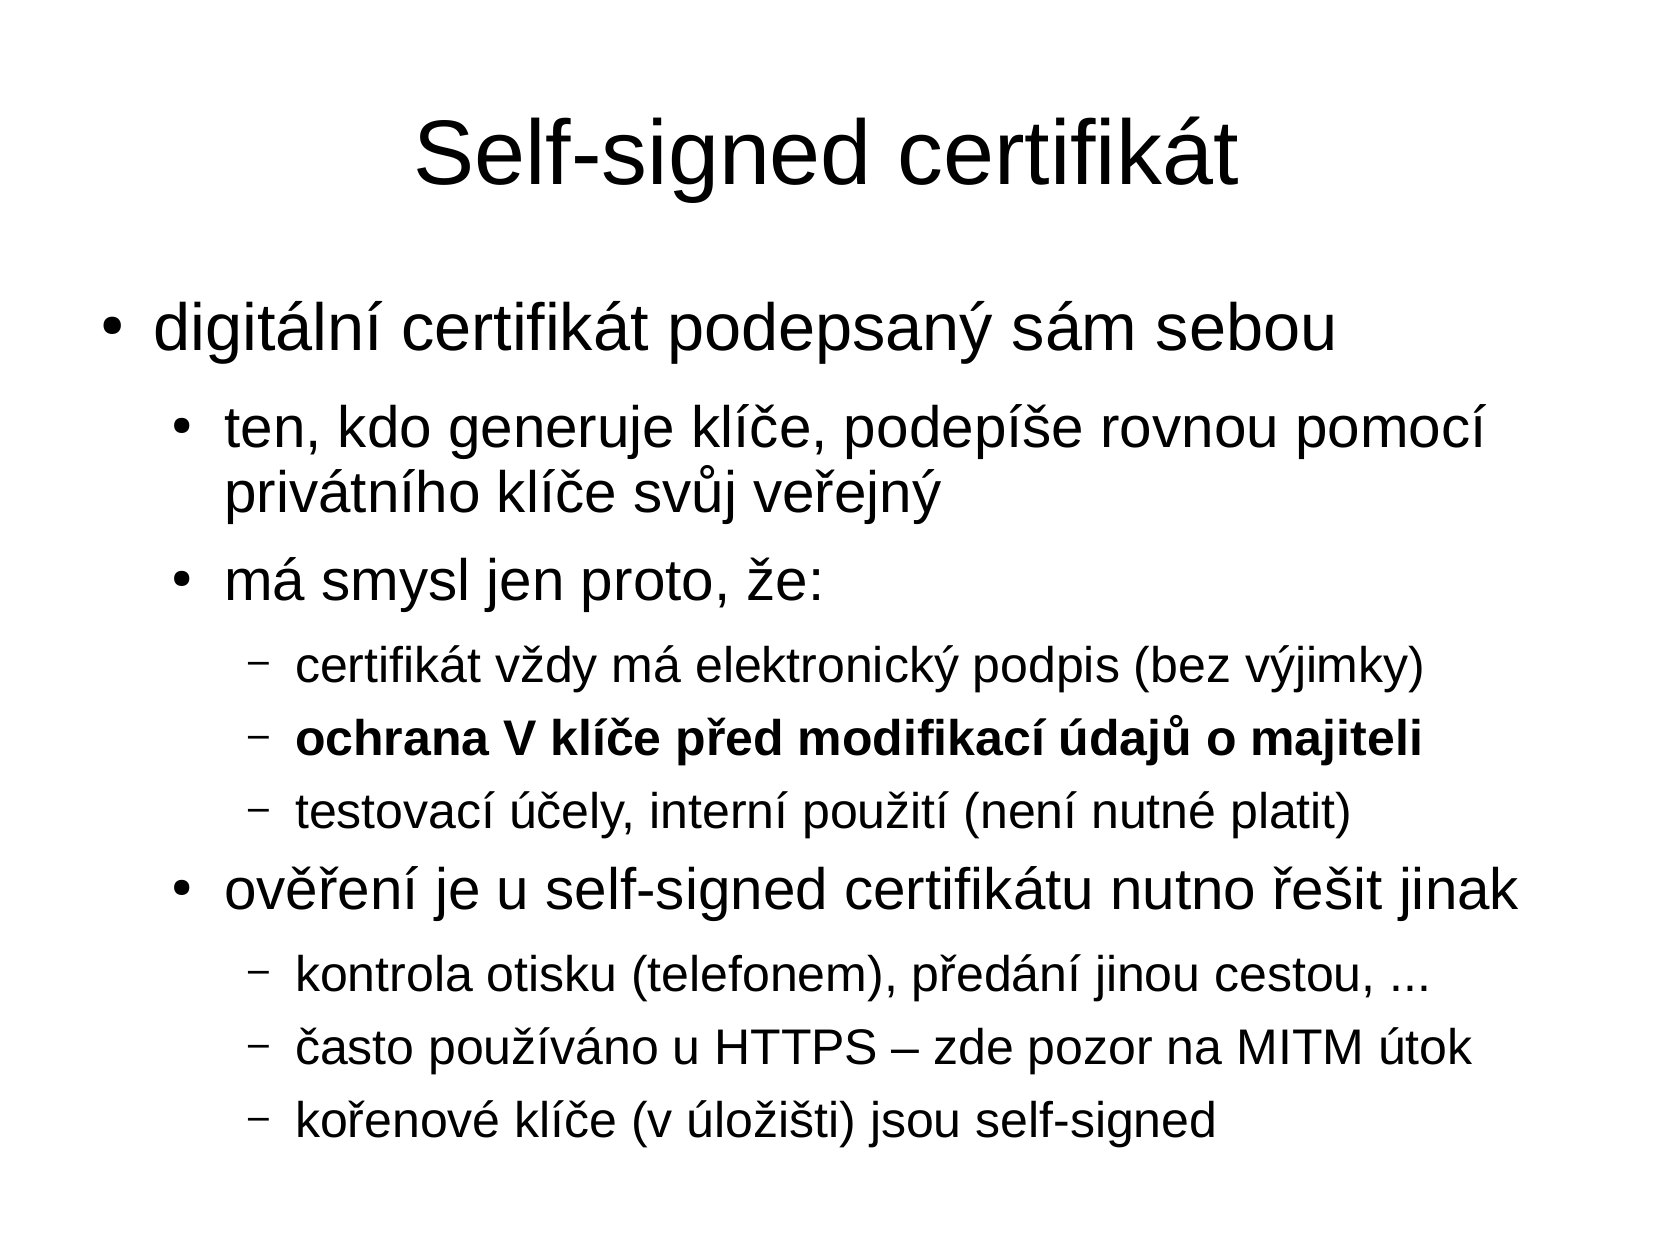

# Self-signed certifikát
digitální certifikát podepsaný sám sebou
ten, kdo generuje klíče, podepíše rovnou pomocí privátního klíče svůj veřejný
má smysl jen proto, že:
certifikát vždy má elektronický podpis (bez výjimky)
ochrana V klíče před modifikací údajů o majiteli
testovací účely, interní použití (není nutné platit)
ověření je u self-signed certifikátu nutno řešit jinak
kontrola otisku (telefonem), předání jinou cestou, ...
často používáno u HTTPS – zde pozor na MITM útok
kořenové klíče (v úložišti) jsou self-signed